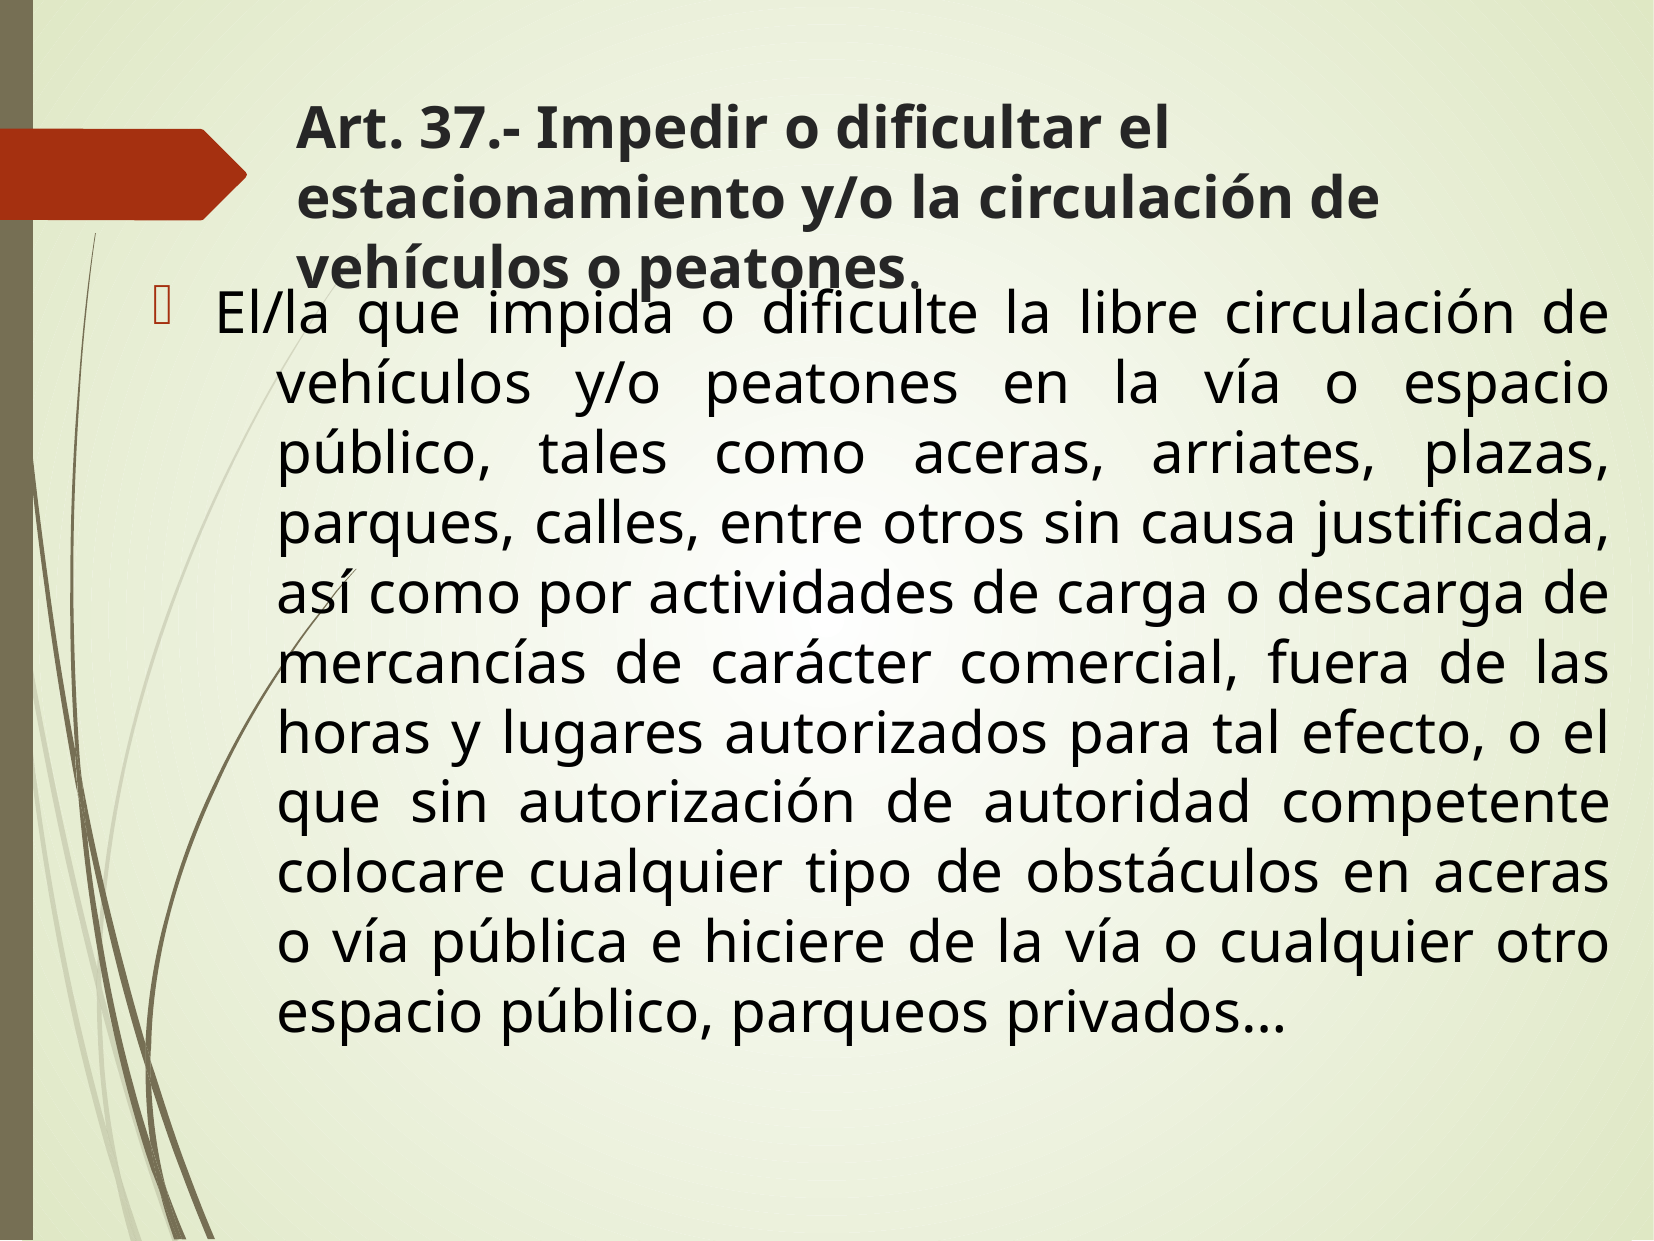

# Art. 37.- Impedir o dificultar el estacionamiento y/o la circulación de vehículos o peatones.
El/la que impida o dificulte la libre circulación de vehículos y/o peatones en la vía o espacio público, tales como aceras, arriates, plazas, parques, calles, entre otros sin causa justificada, así como por actividades de carga o descarga de mercancías de carácter comercial, fuera de las horas y lugares autorizados para tal efecto, o el que sin autorización de autoridad competente colocare cualquier tipo de obstáculos en aceras o vía pública e hiciere de la vía o cualquier otro espacio público, parqueos privados…